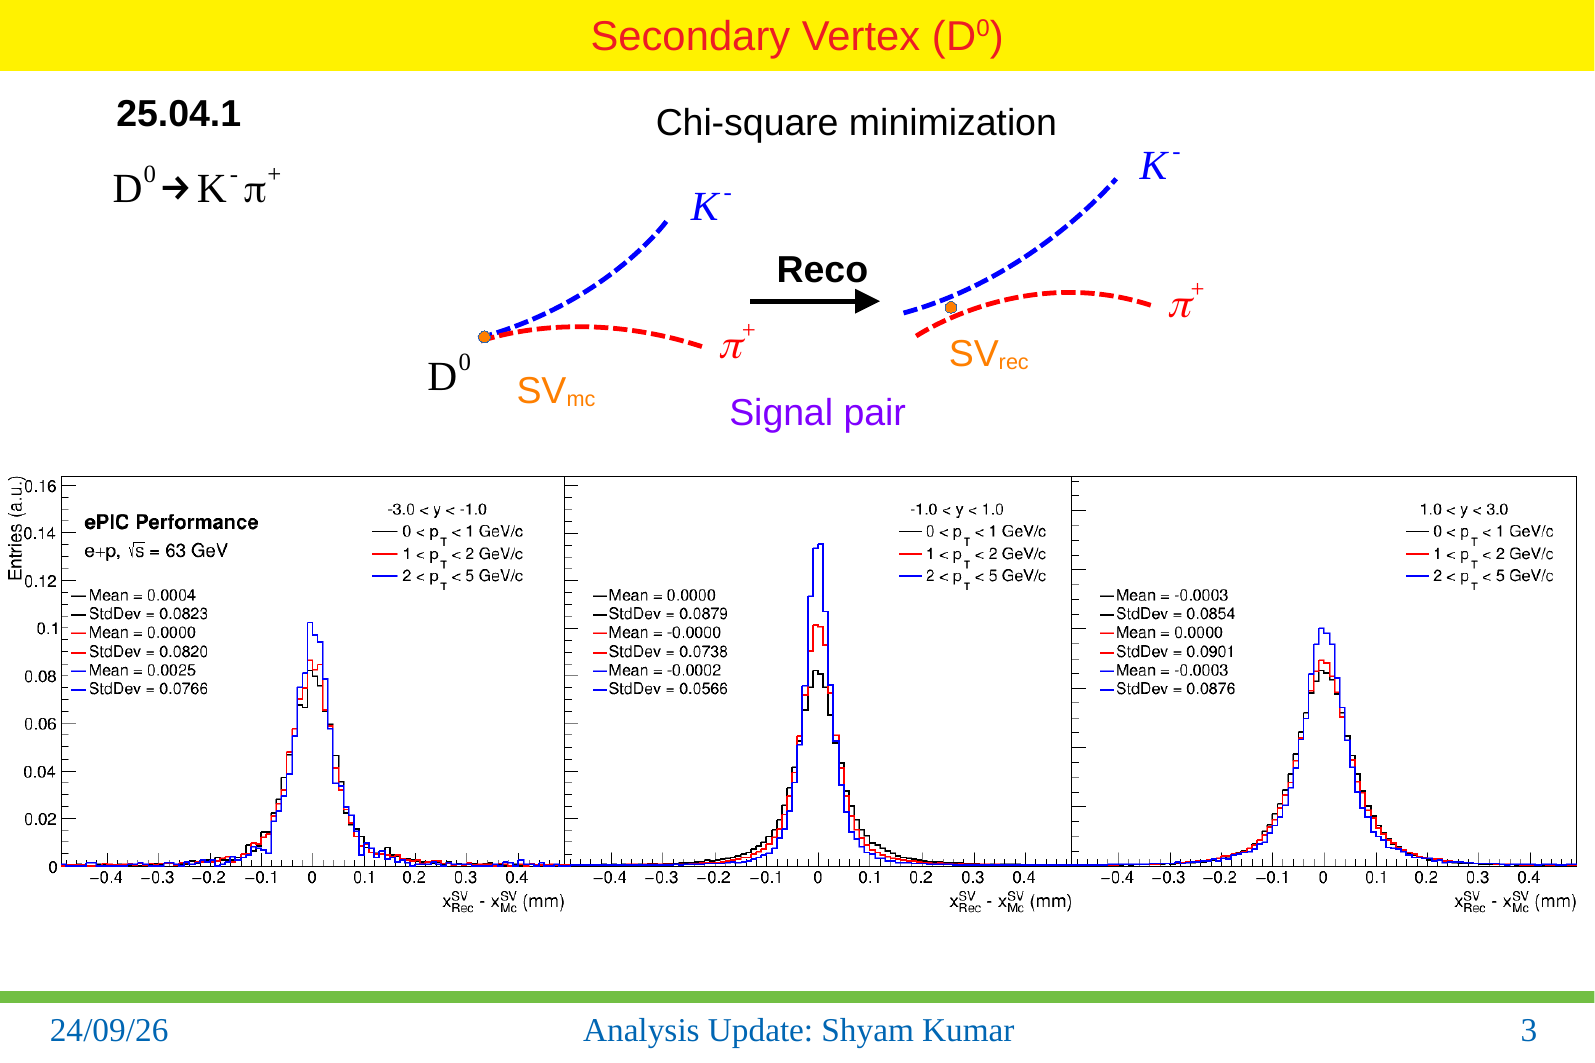

# Secondary Vertex (D0)
25.04.1
Chi-square minimization
Reco
SVrec
SVmc
Signal pair
Analysis Update: Shyam Kumar
3